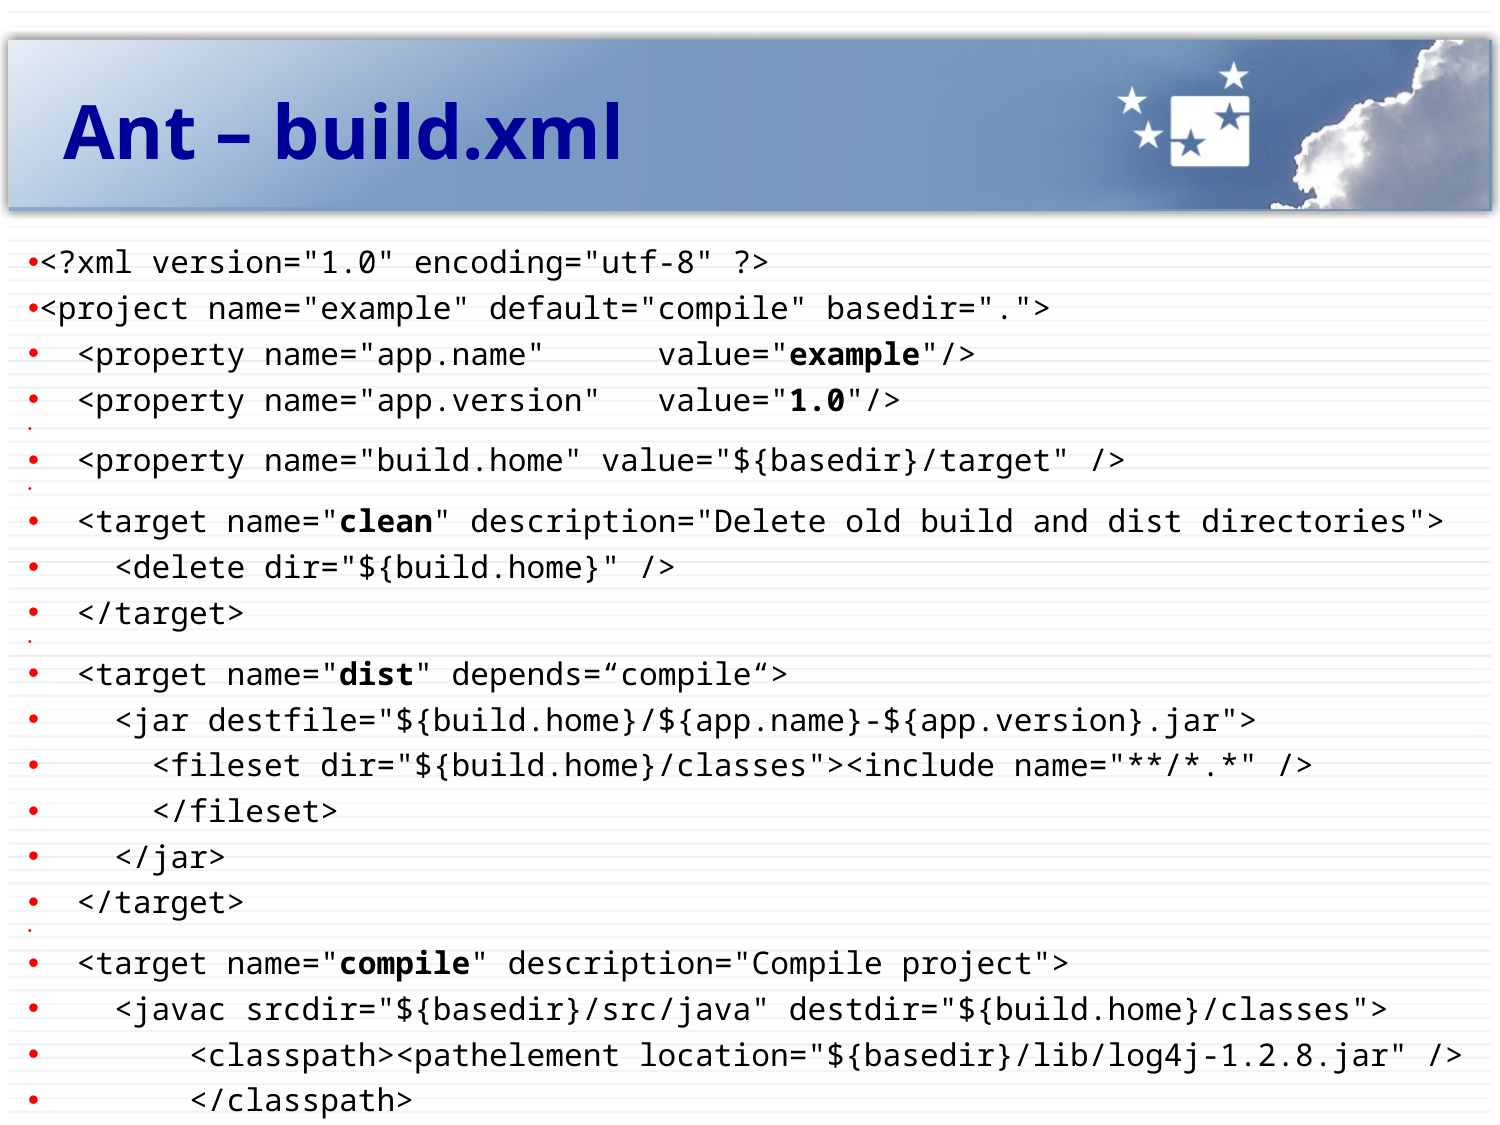

# Ant – build.xml
<?xml version="1.0" encoding="utf-8" ?>
<project name="example" default="compile" basedir=".">
 <property name="app.name" value="example"/>
 <property name="app.version" value="1.0"/>
 <property name="build.home" value="${basedir}/target" />
 <target name="clean" description="Delete old build and dist directories">
 <delete dir="${build.home}" />
 </target>
 <target name="dist" depends=“compile“>
 <jar destfile="${build.home}/${app.name}-${app.version}.jar">
 <fileset dir="${build.home}/classes"><include name="**/*.*" />
 </fileset>
 </jar>
 </target>
 <target name="compile" description="Compile project">
 <javac srcdir="${basedir}/src/java" destdir="${build.home}/classes">
 <classpath><pathelement location="${basedir}/lib/log4j-1.2.8.jar" />
 </classpath>
 </javac>
 </target>
</project>